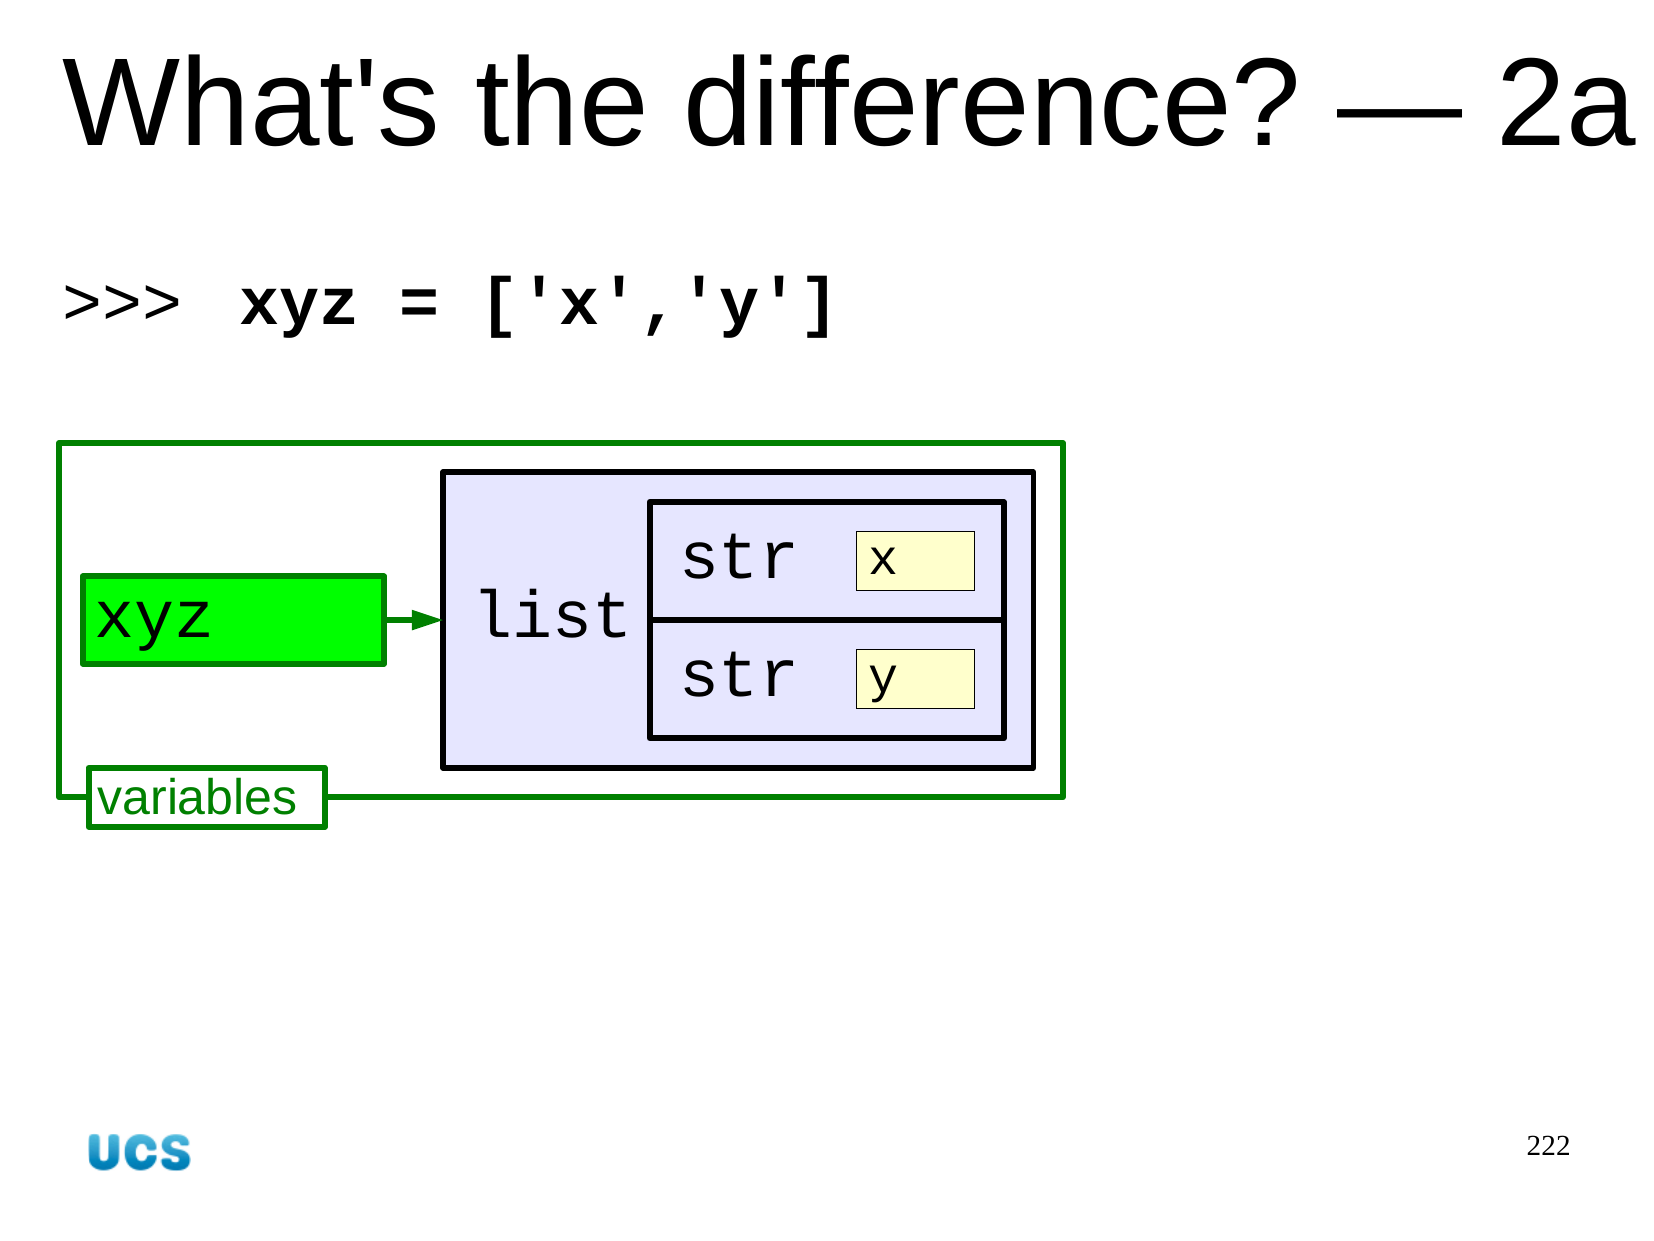

What's the difference? — 2a
>>>
xyz =
['x','y']
list
str
x
xyz
str
y
variables
222